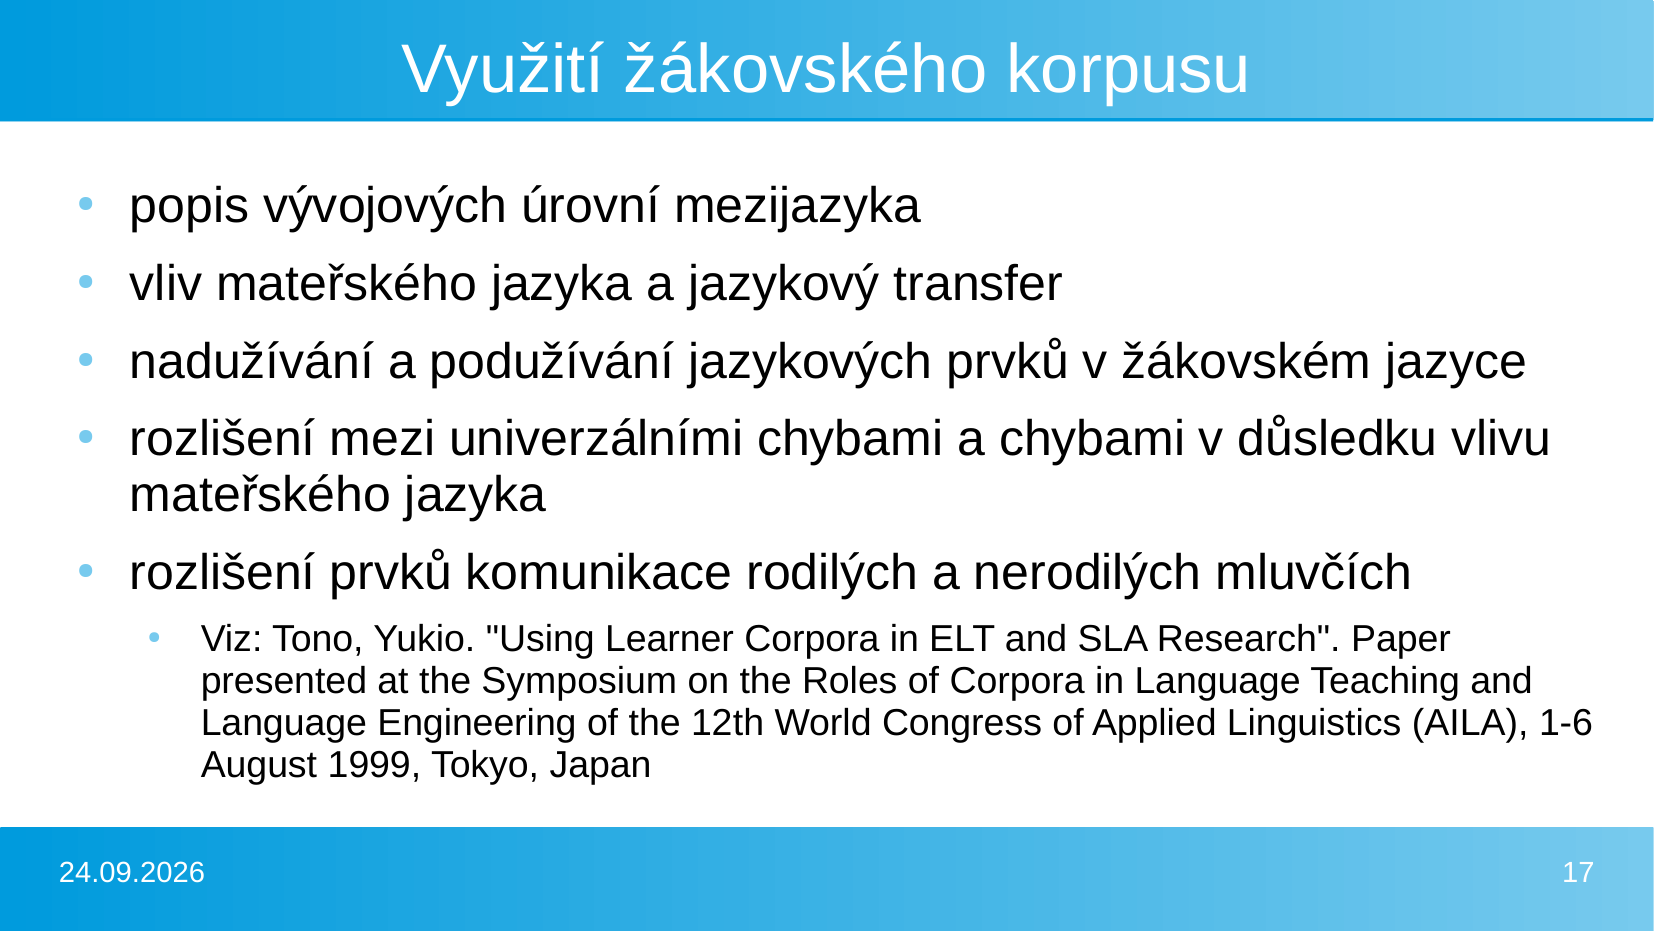

# Využití žákovského korpusu
popis vývojových úrovní mezijazyka
vliv mateřského jazyka a jazykový transfer
nadužívání a podužívání jazykových prvků v žákovském jazyce
rozlišení mezi univerzálními chybami a chybami v důsledku vlivu mateřského jazyka
rozlišení prvků komunikace rodilých a nerodilých mluvčích
Viz: Tono, Yukio. "Using Learner Corpora in ELT and SLA Research". Paper presented at the Symposium on the Roles of Corpora in Language Teaching and Language Engineering of the 12th World Congress of Applied Linguistics (AILA), 1-6 August 1999, Tokyo, Japan
17